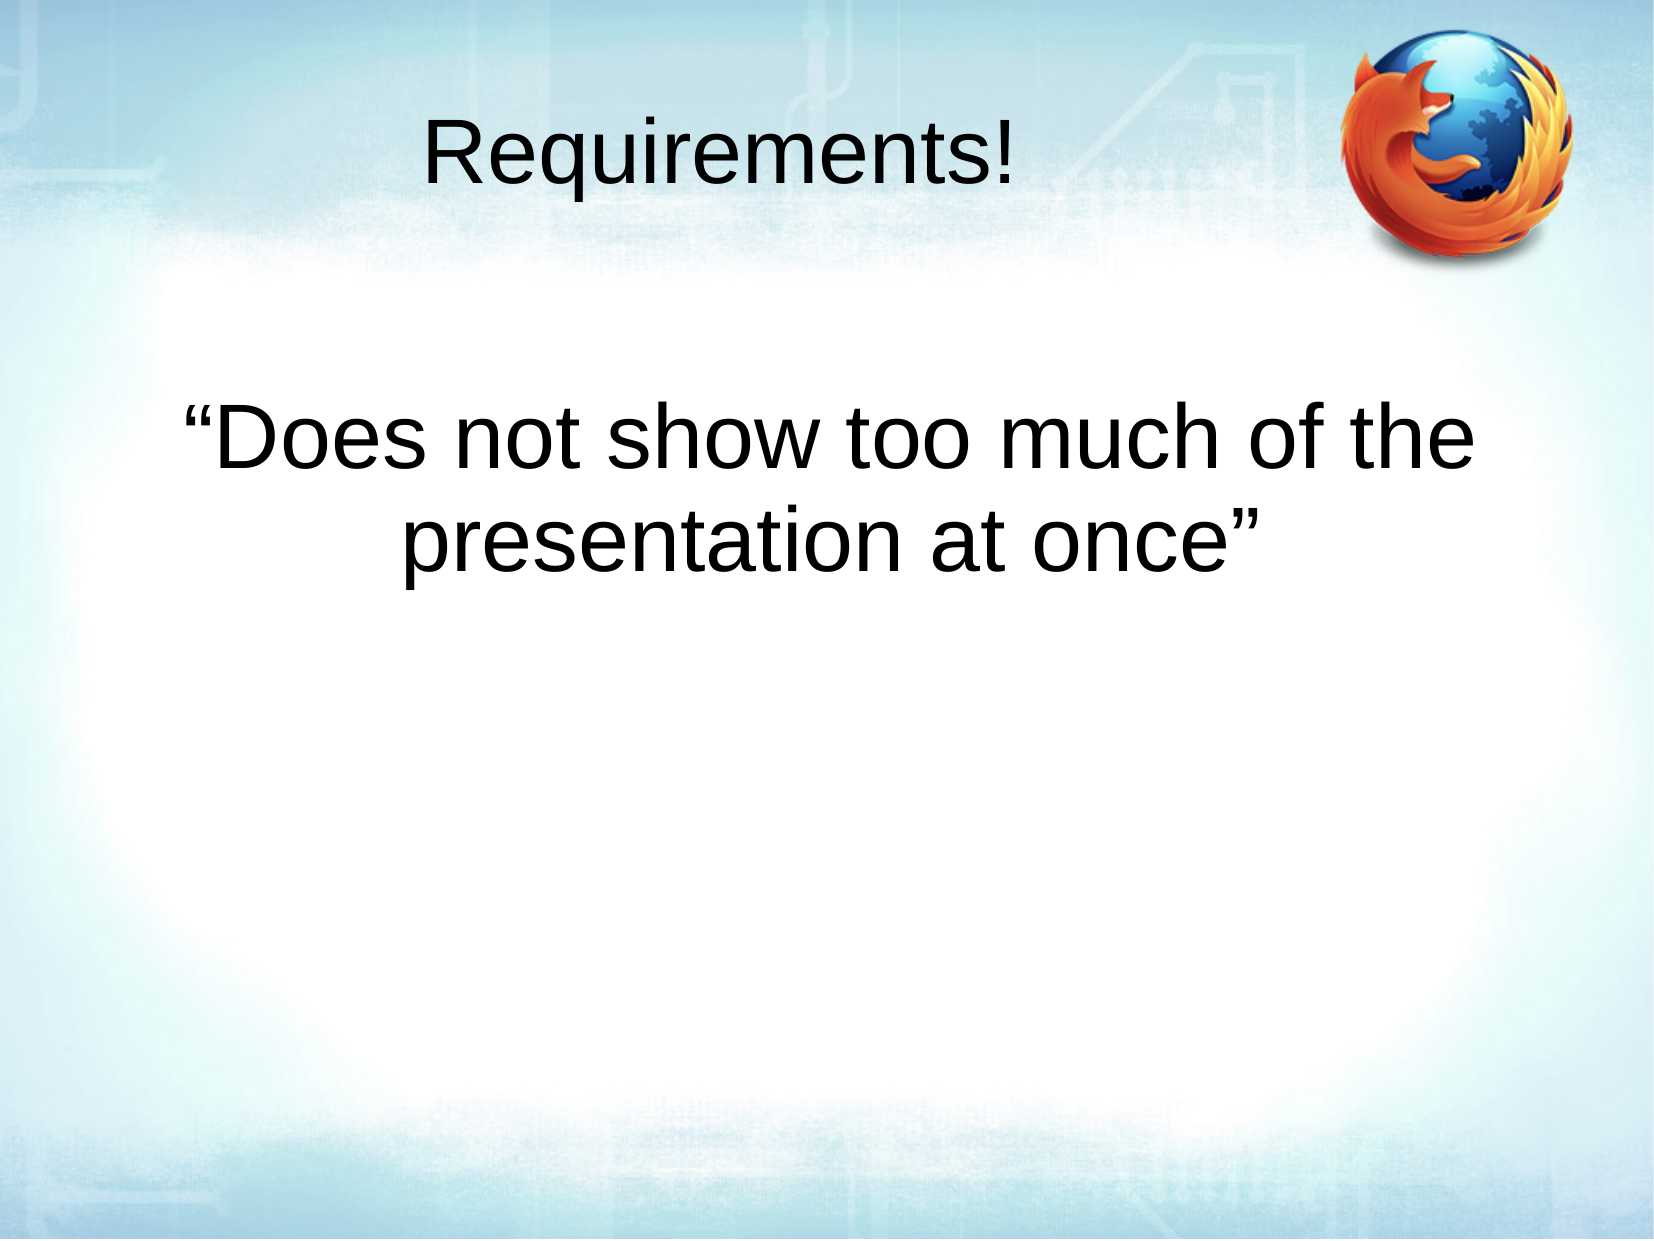

# Requirements!
“Does not show too much of the presentation at once”